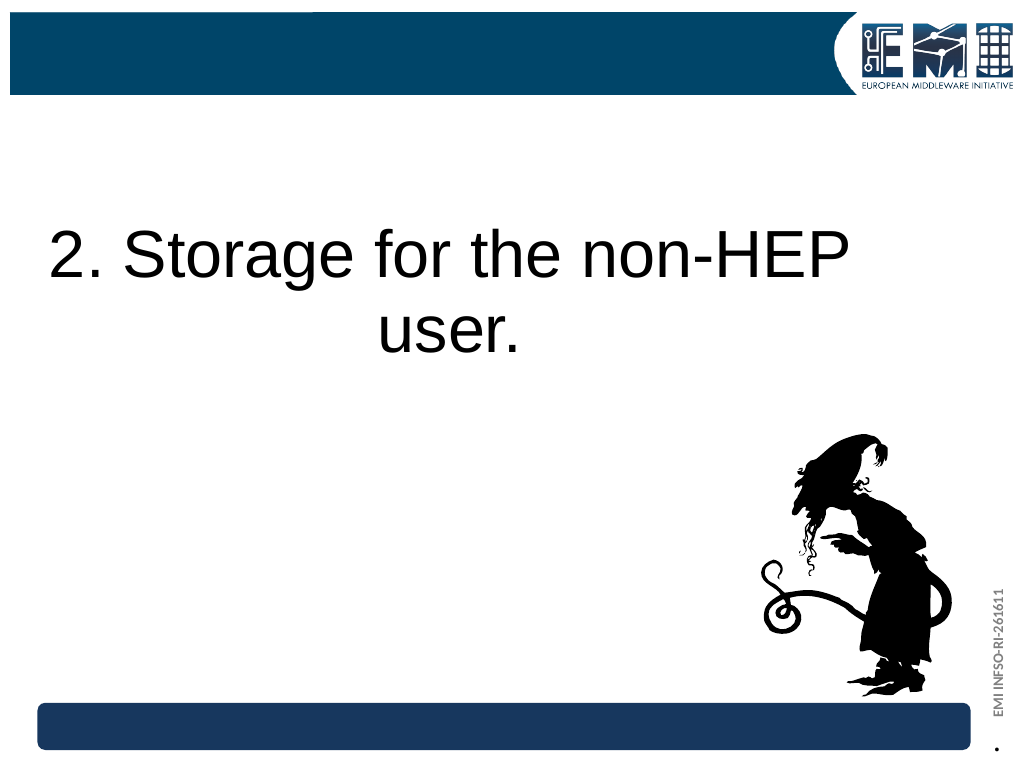

# 2. Storage for the non-HEP user.